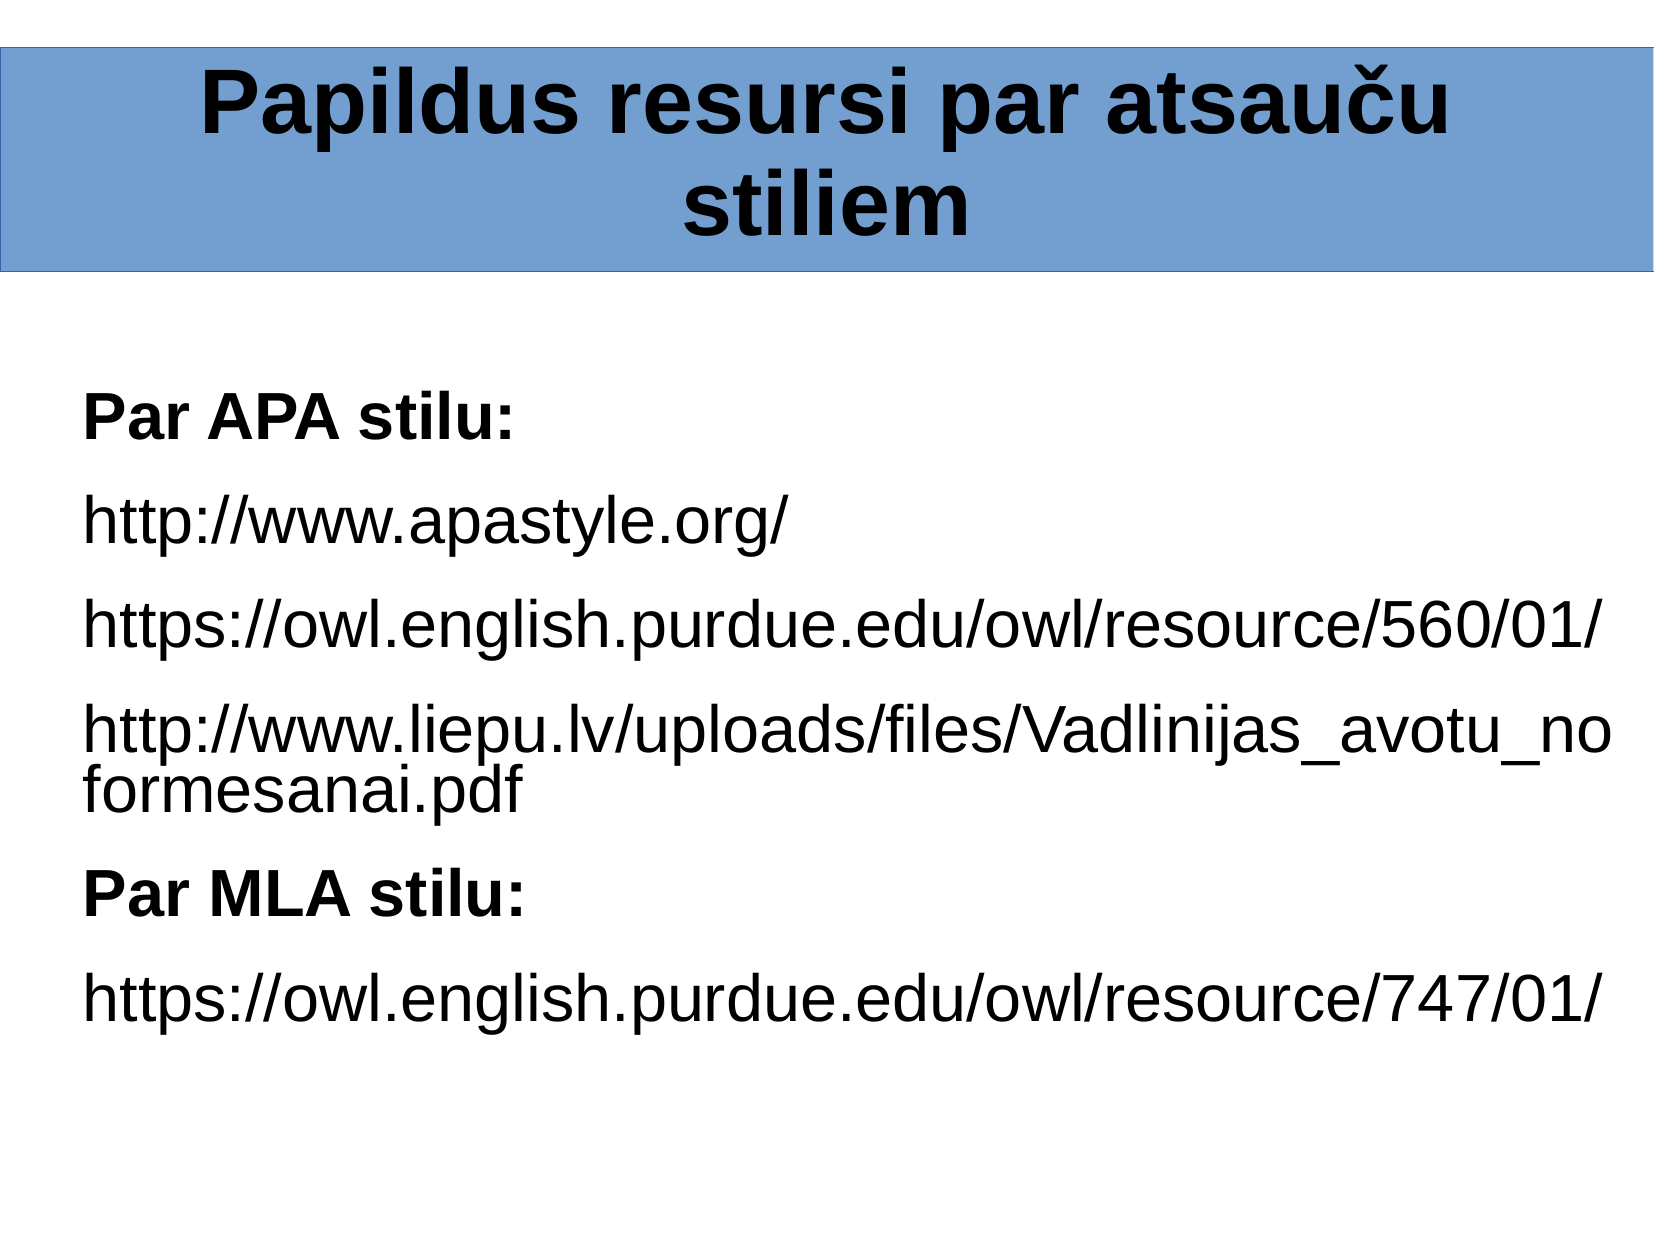

# Papildus resursi par atsauču stiliem
Par APA stilu:
http://www.apastyle.org/
https://owl.english.purdue.edu/owl/resource/560/01/
http://www.liepu.lv/uploads/files/Vadlinijas_avotu_noformesanai.pdf
Par MLA stilu:
https://owl.english.purdue.edu/owl/resource/747/01/